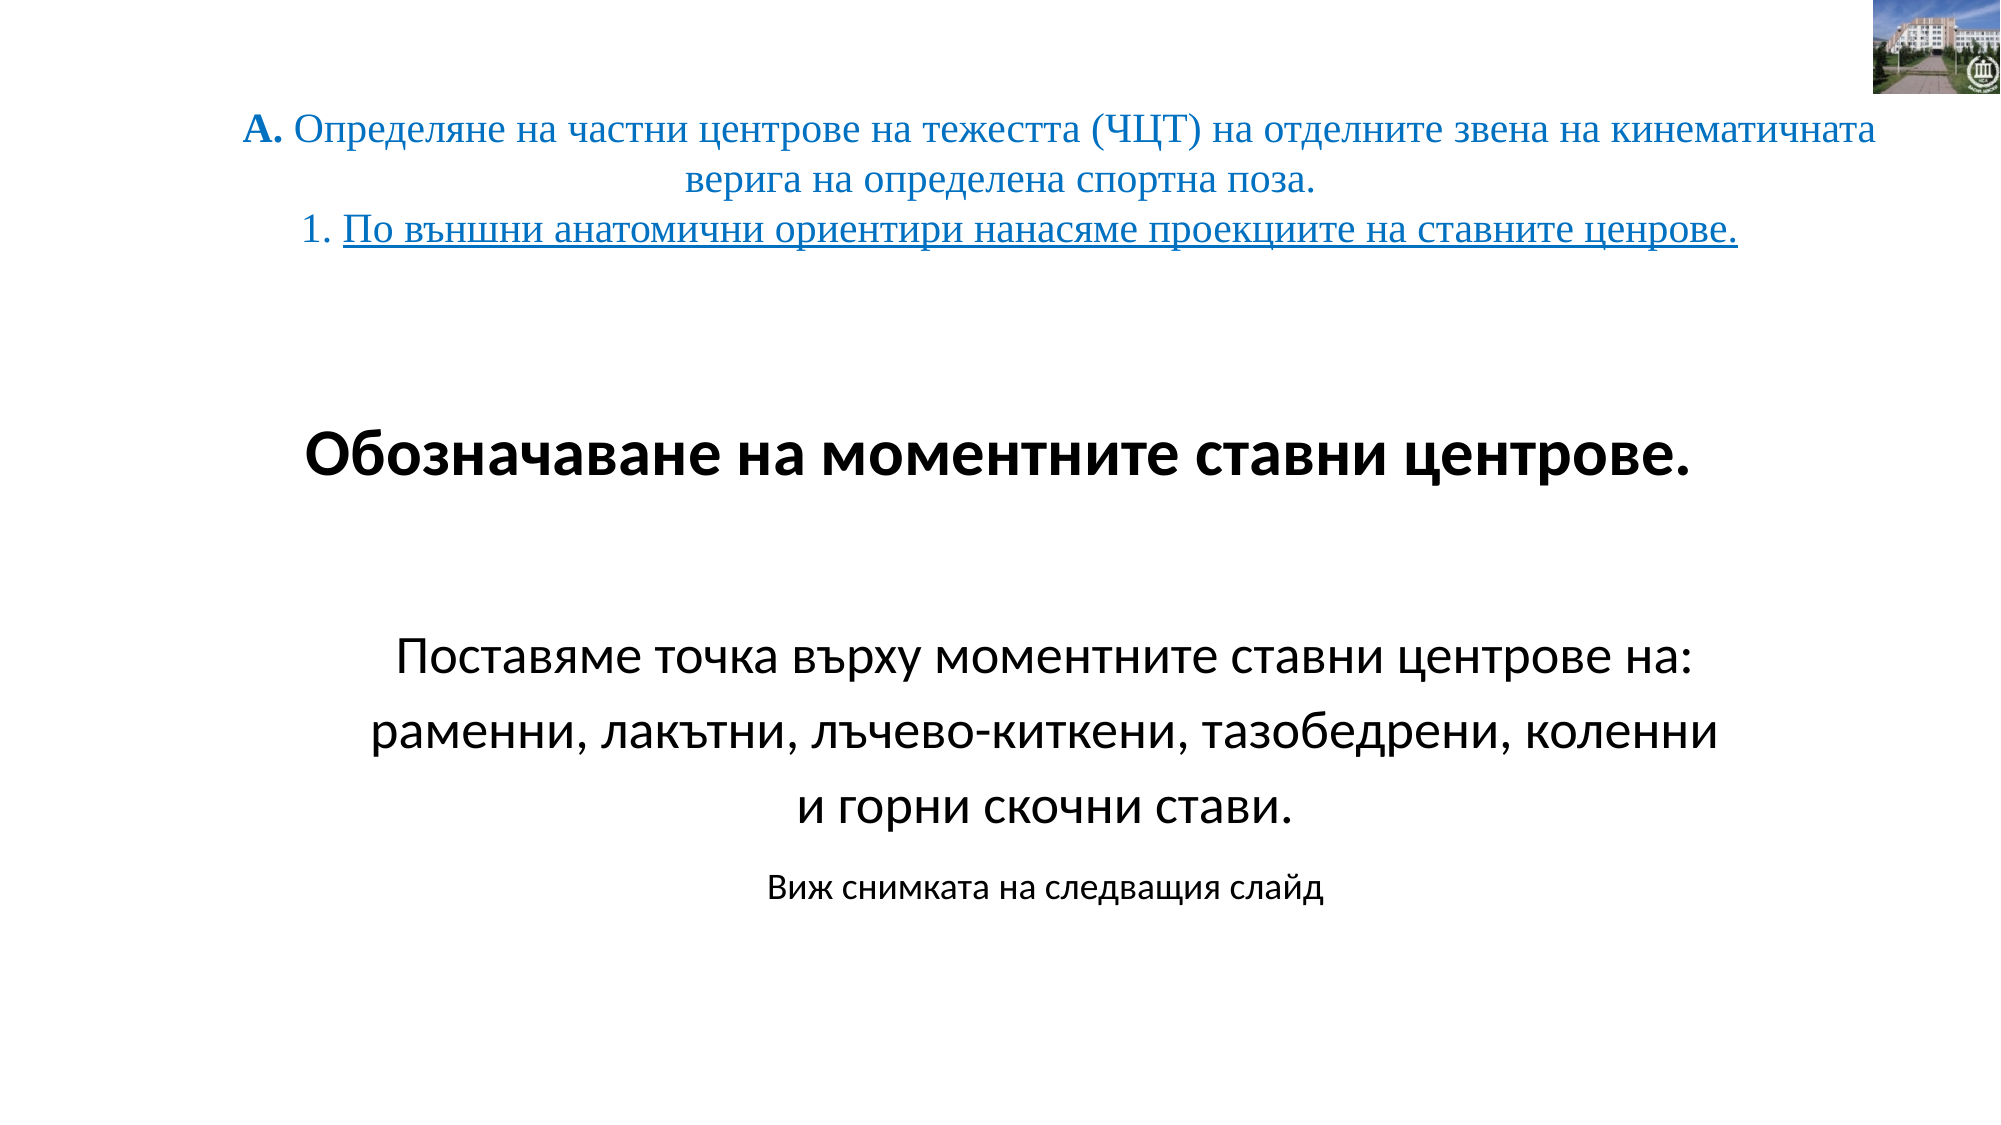

A. Определяне на частни центрове на тежестта (ЧЦТ) на отделните звена на кинематичната верига на определена спортна поза.
1. По външни анатомични ориентири нанасяме проекциите на ставните ценрове.
# Обозначаване на моментните ставни центрове.
Поставяме точка върху моментните ставни центрове на: раменни, лакътни, лъчево-киткени, тазобедрени, коленни и горни скочни стави.
Виж снимката на следващия слайд